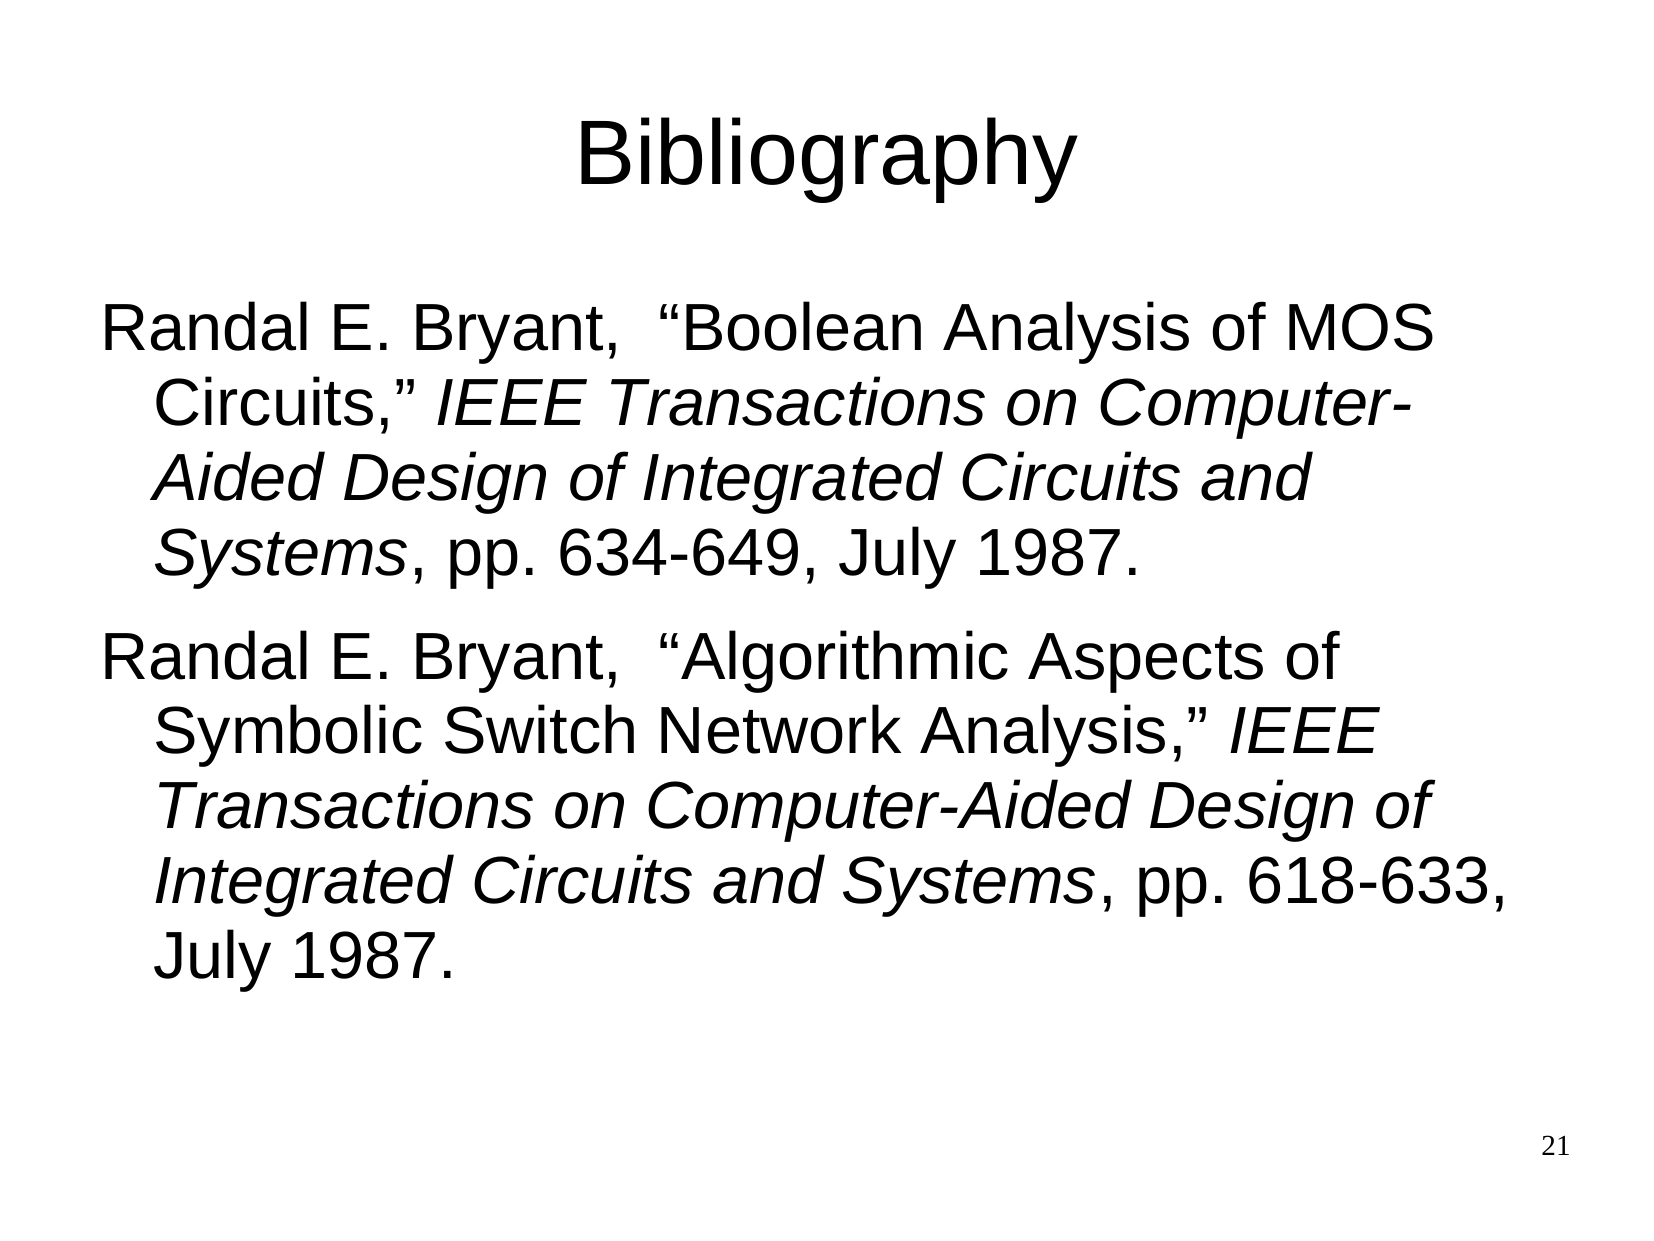

# Bibliography
Randal E. Bryant, “Boolean Analysis of MOS Circuits,” IEEE Transactions on Computer-Aided Design of Integrated Circuits and Systems, pp. 634-649, July 1987.
Randal E. Bryant, “Algorithmic Aspects of Symbolic Switch Network Analysis,” IEEE Transactions on Computer-Aided Design of Integrated Circuits and Systems, pp. 618-633, July 1987.
21